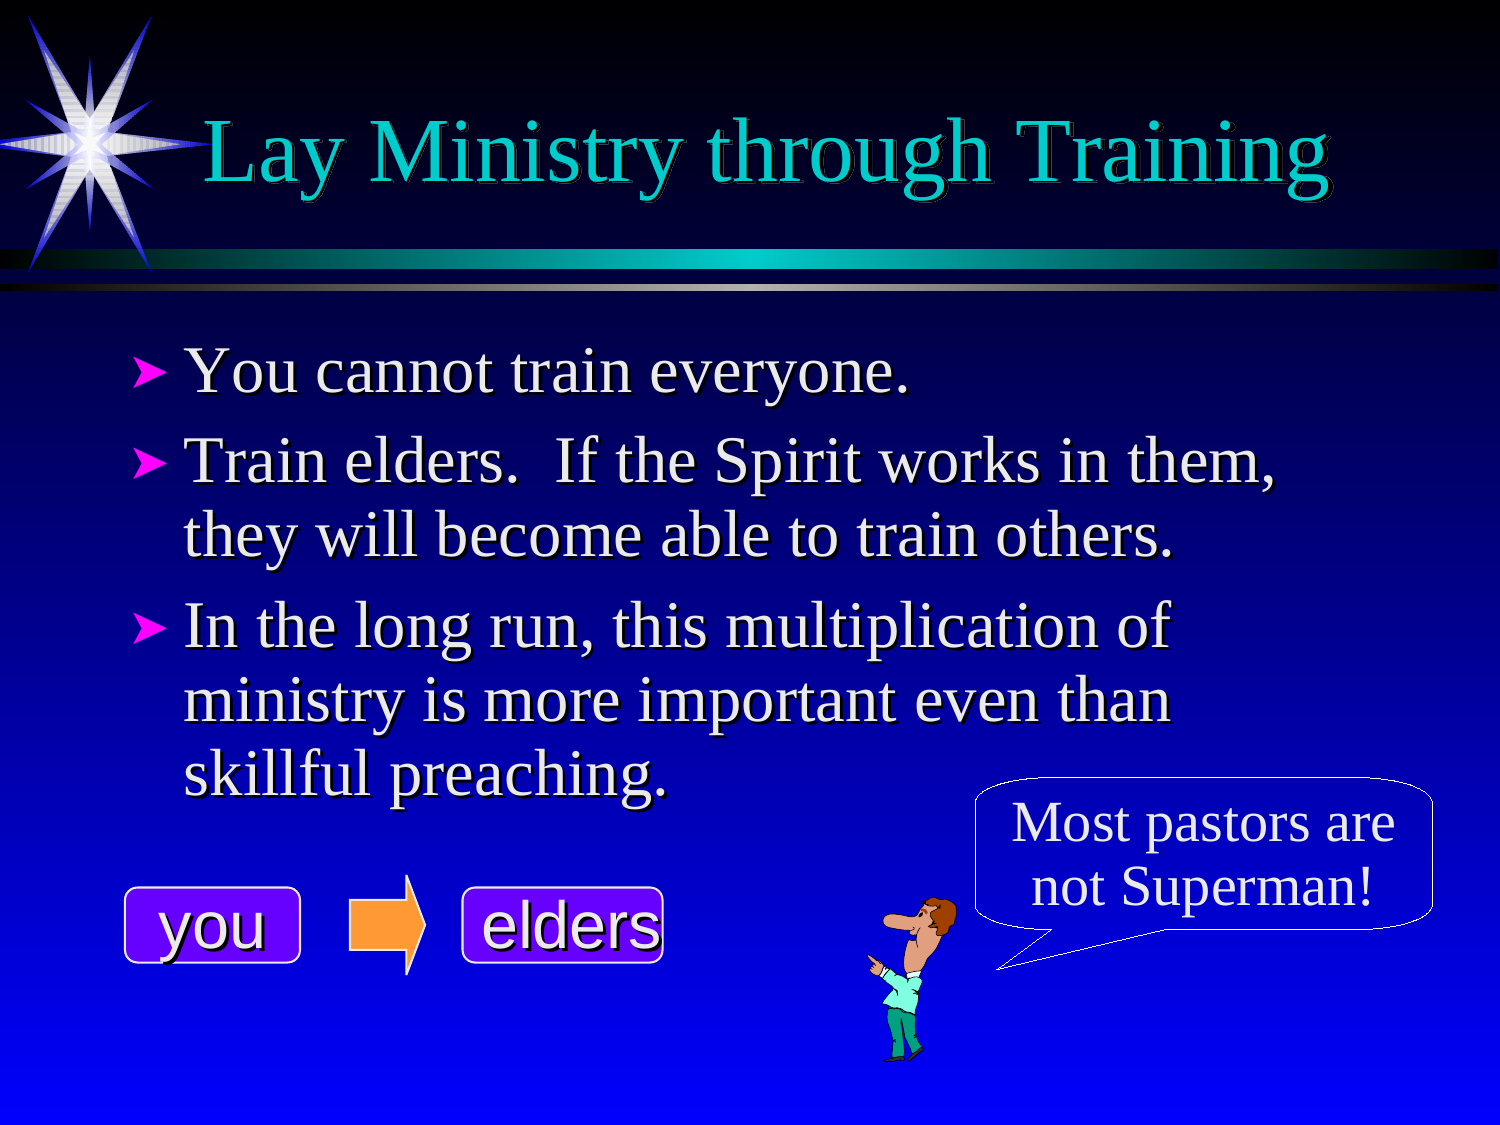

# Lay Ministry through Training
You cannot train everyone.
Train elders. If the Spirit works in them, they will become able to train others.
In the long run, this multiplication of ministry is more important even than skillful preaching.
Most pastors are
not Superman!
you
elders